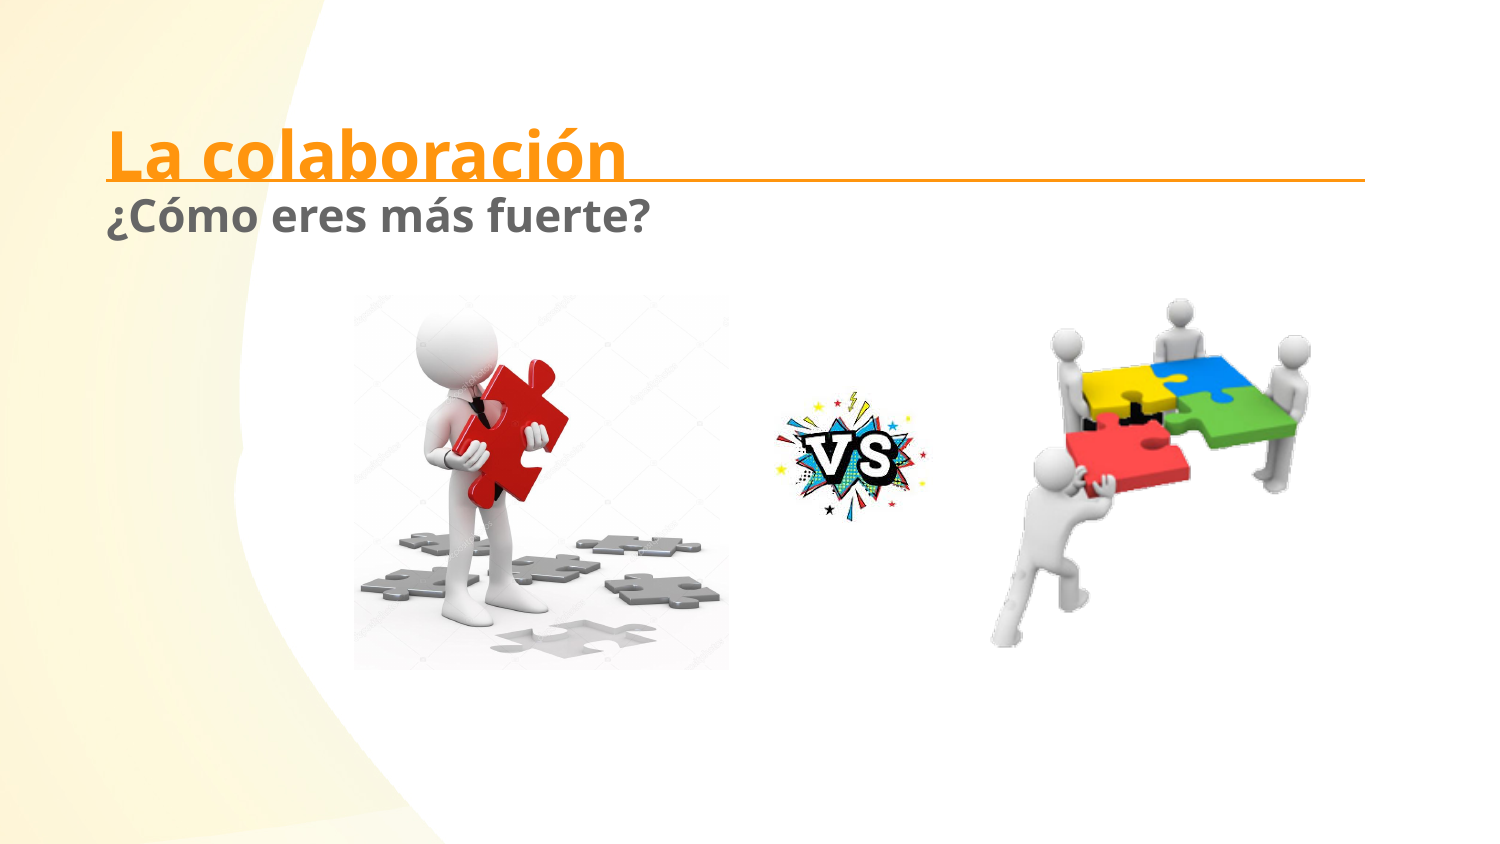

# La colaboración
¿Cómo eres más fuerte?